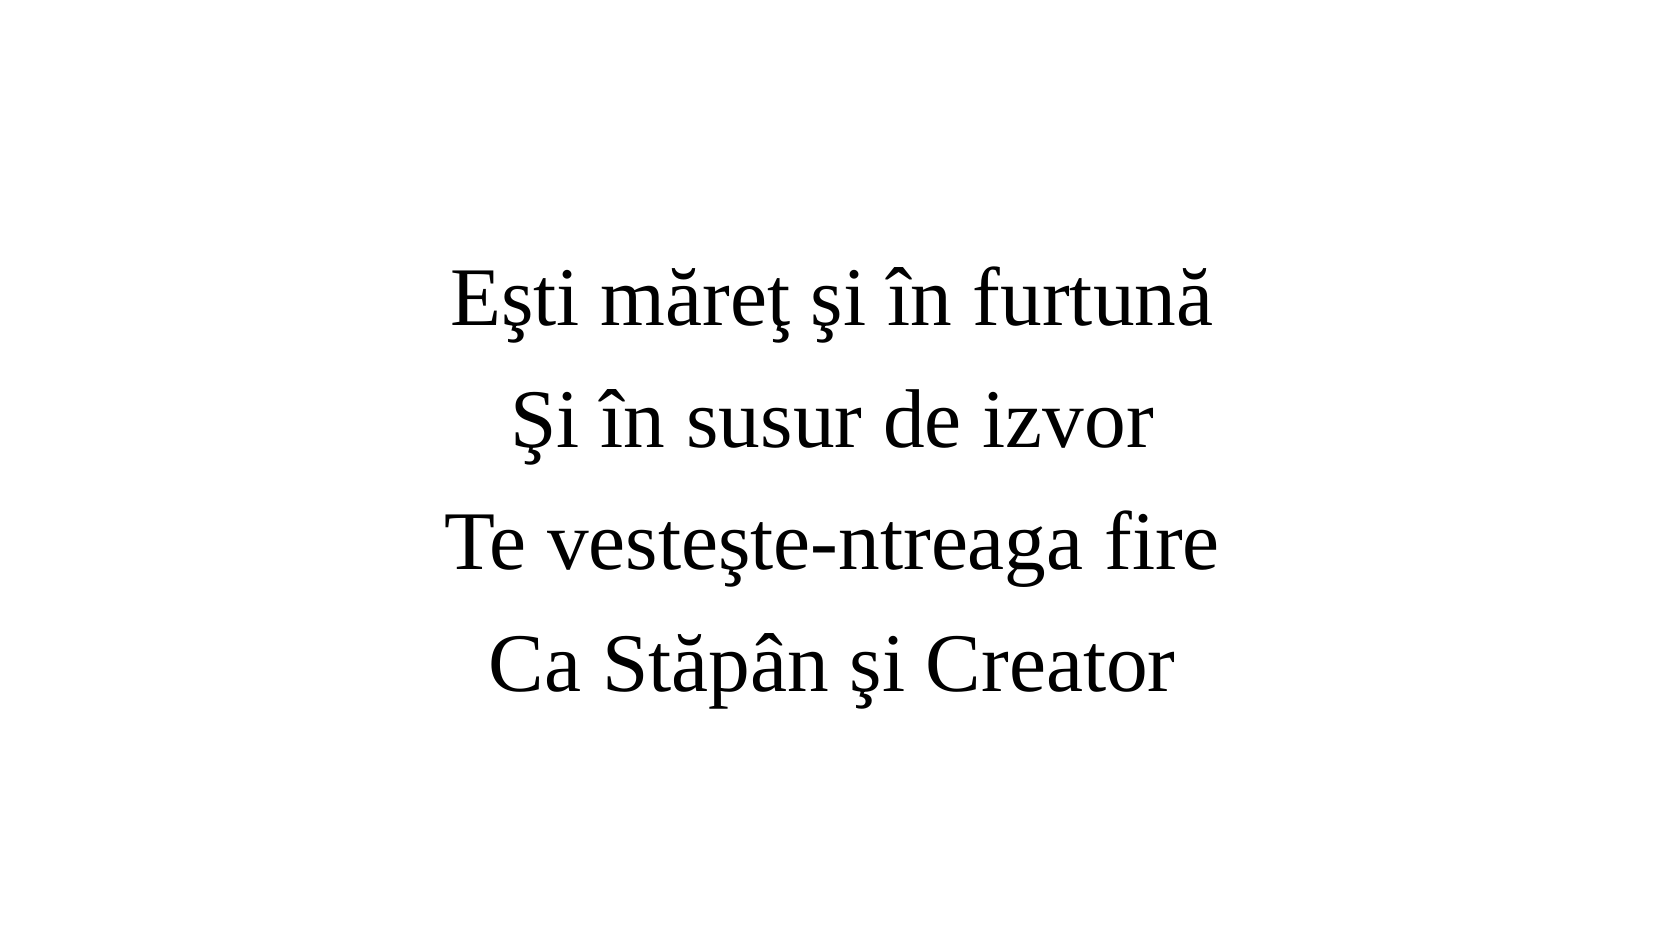

# Eşti măreţ şi în furtună
Şi în susur de izvor
Te vesteşte-ntreaga fire
Ca Stăpân şi Creator